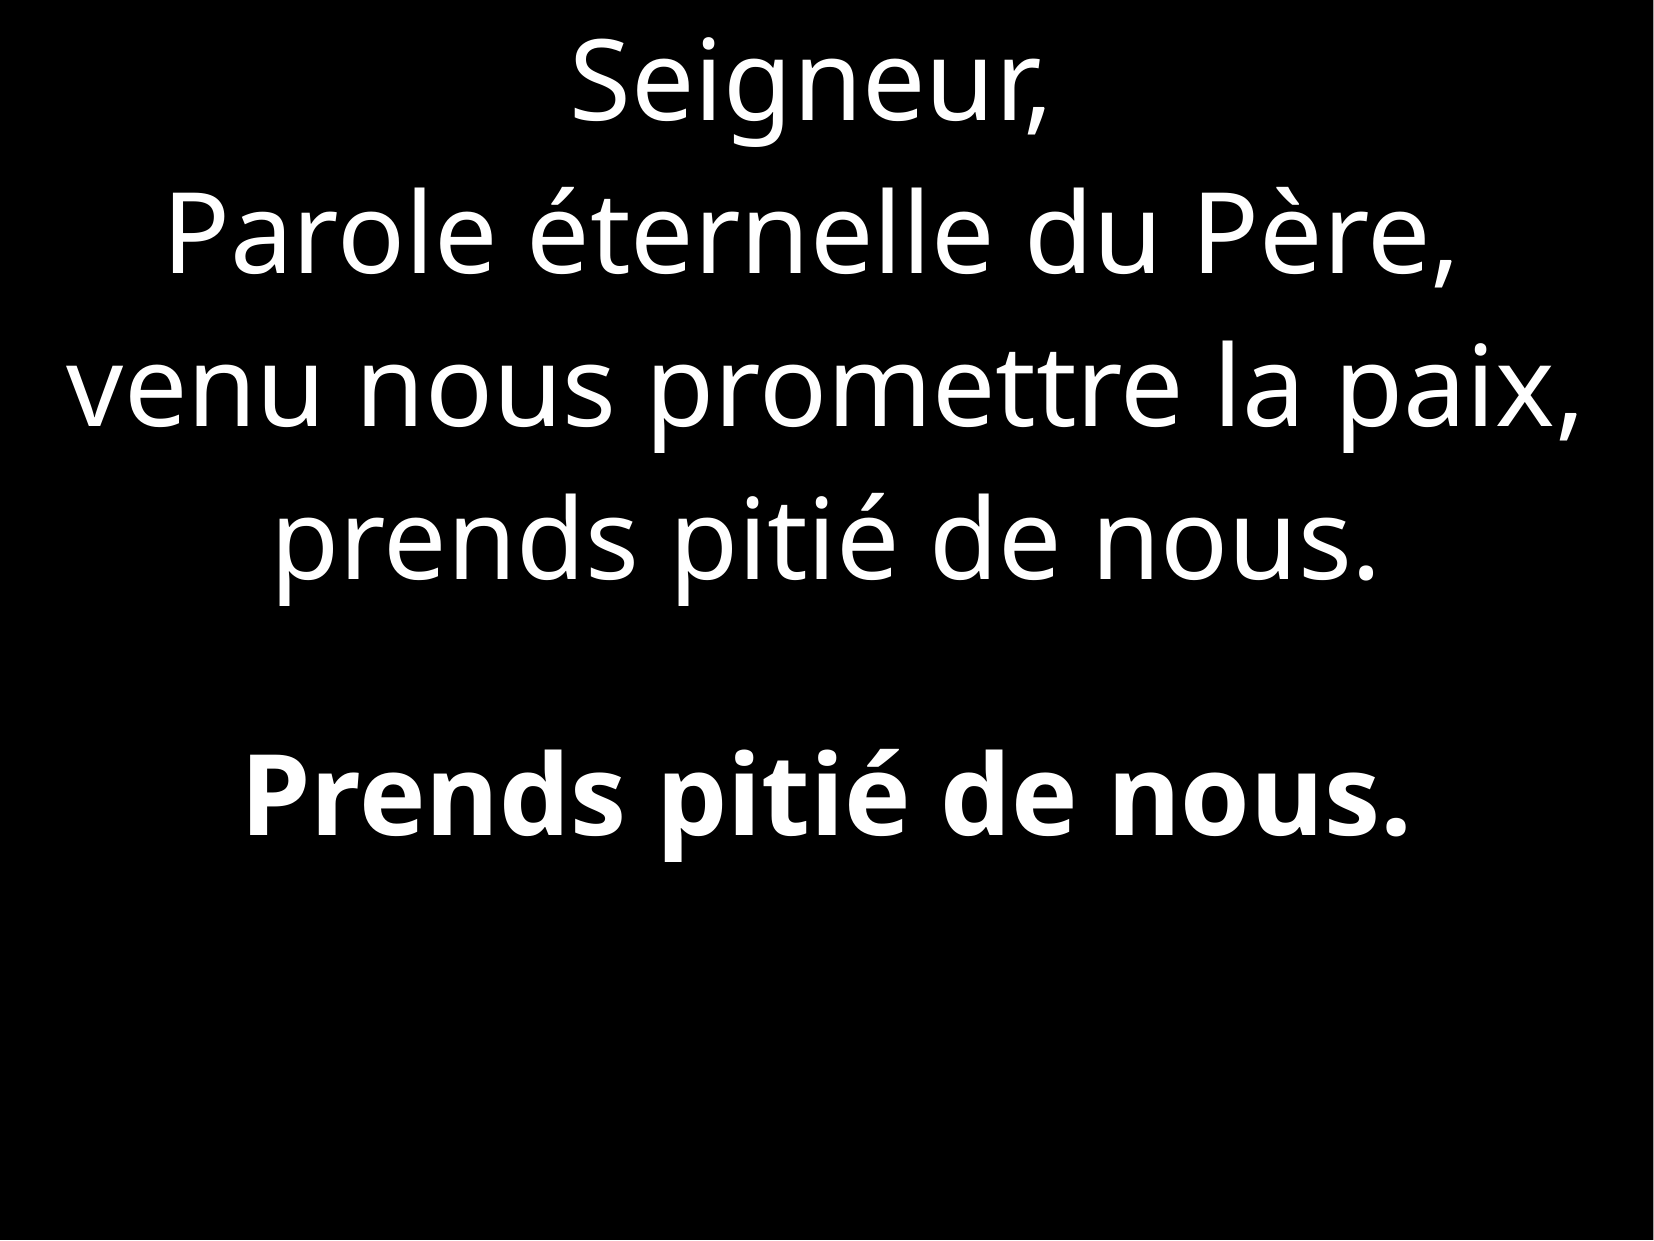

# Seigneur,
Parole éternelle du Père,
venu nous promettre la paix,
prends pitié de nous.
Prends pitié de nous.